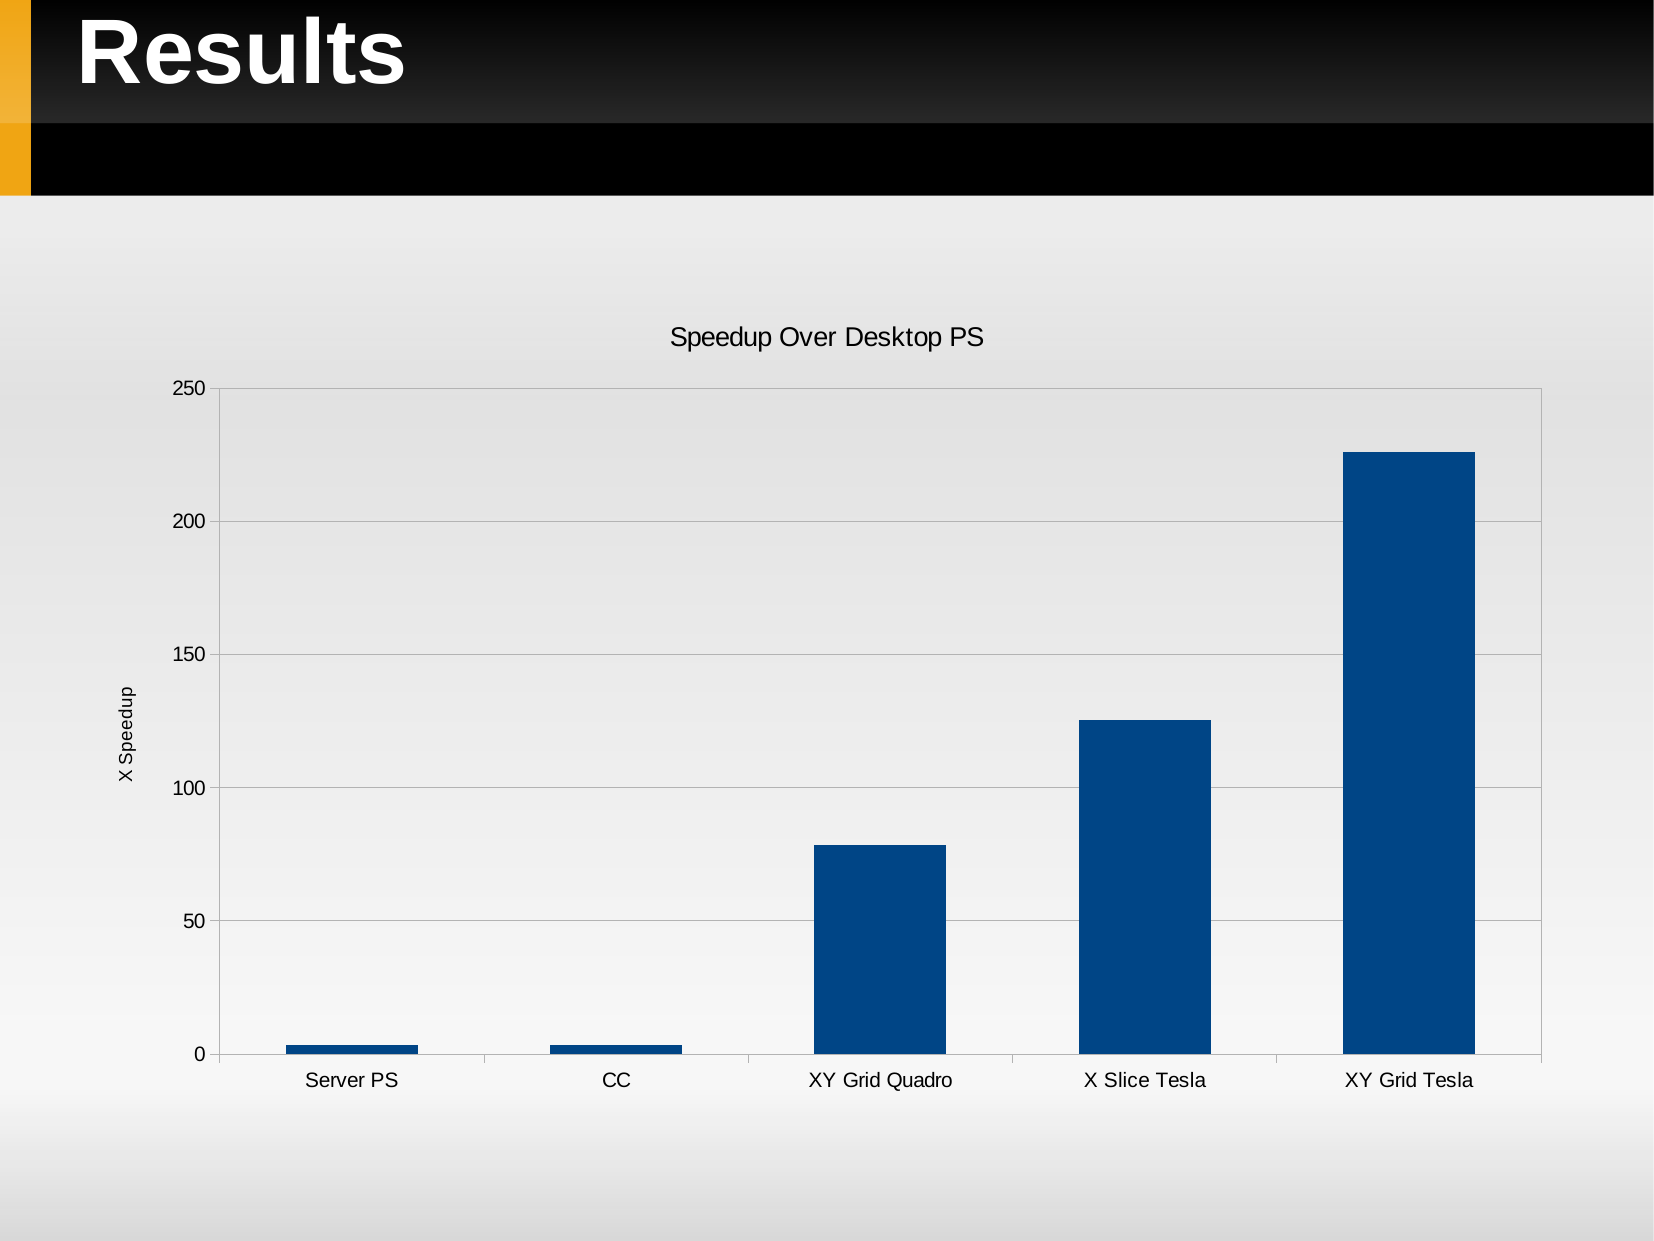

# Results
### Chart: Speedup Over Desktop PS
| Category | Column 1 |
|---|---|
| Server PS | 3.298 |
| CC | 3.28 |
| XY Grid Quadro | 78.5929550311 |
| X Slice Tesla | 125.4666 |
| XY Grid Tesla | 225.996 |